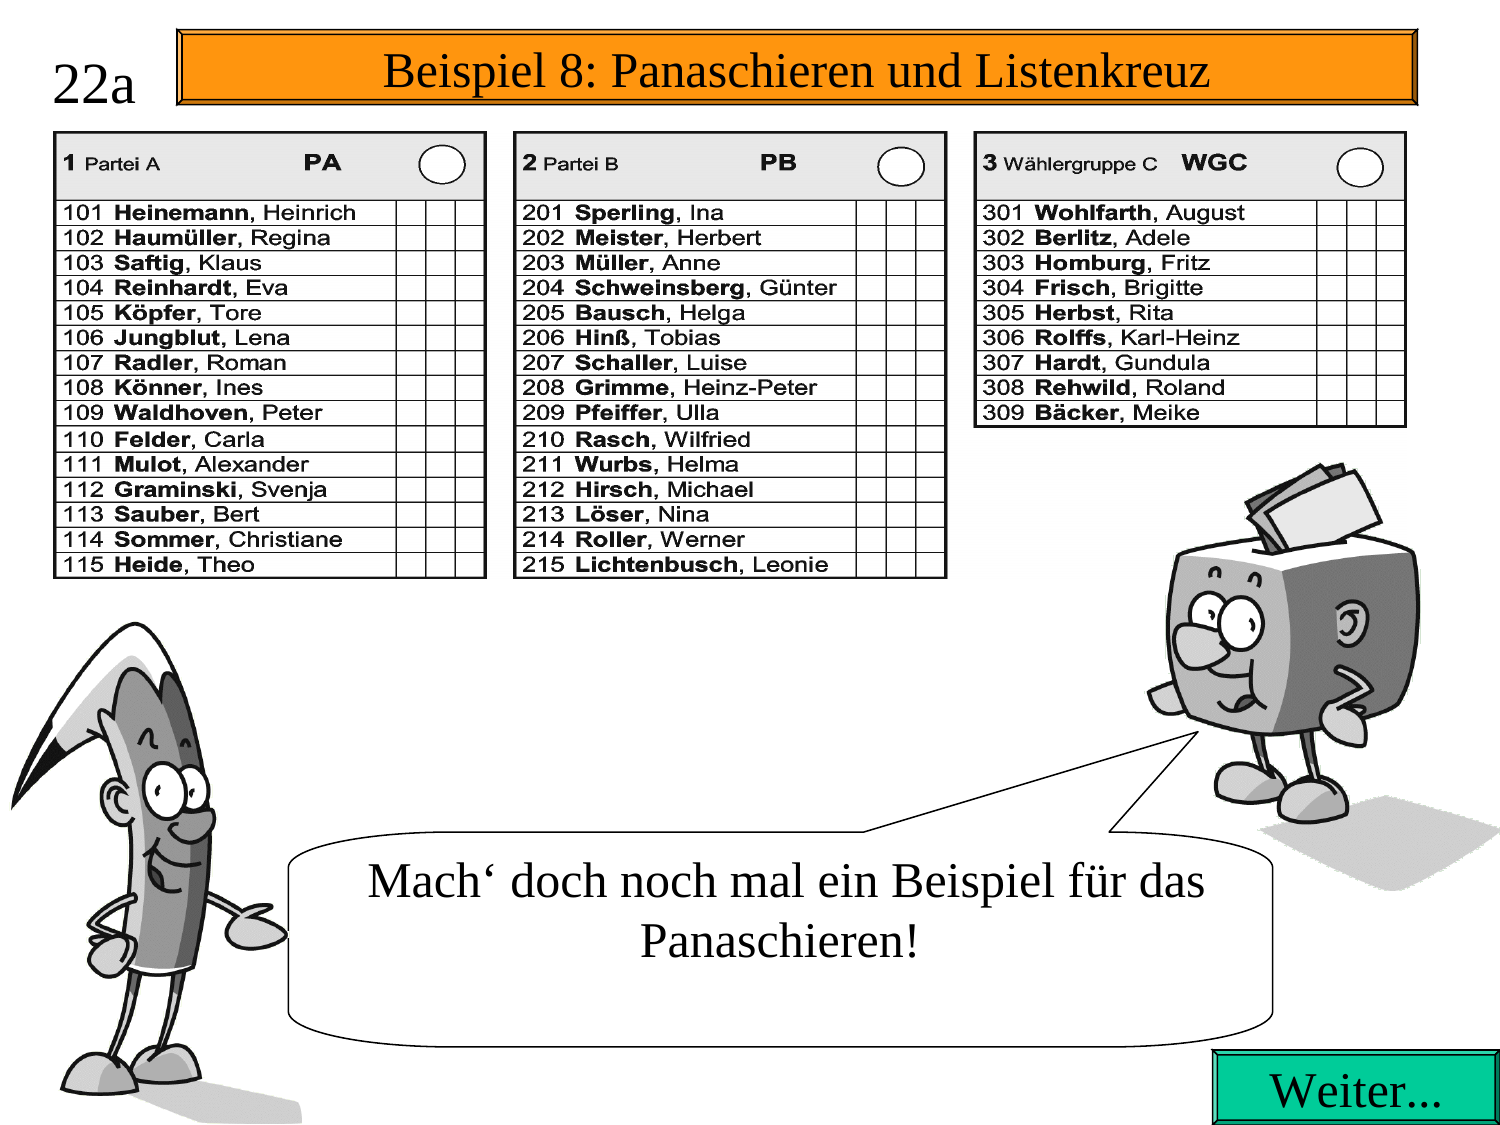

Beispiel 8: Panaschieren und Listenkreuz
22a
 Mach‘ doch noch mal ein Beispiel für das Panaschieren!
Weiter...